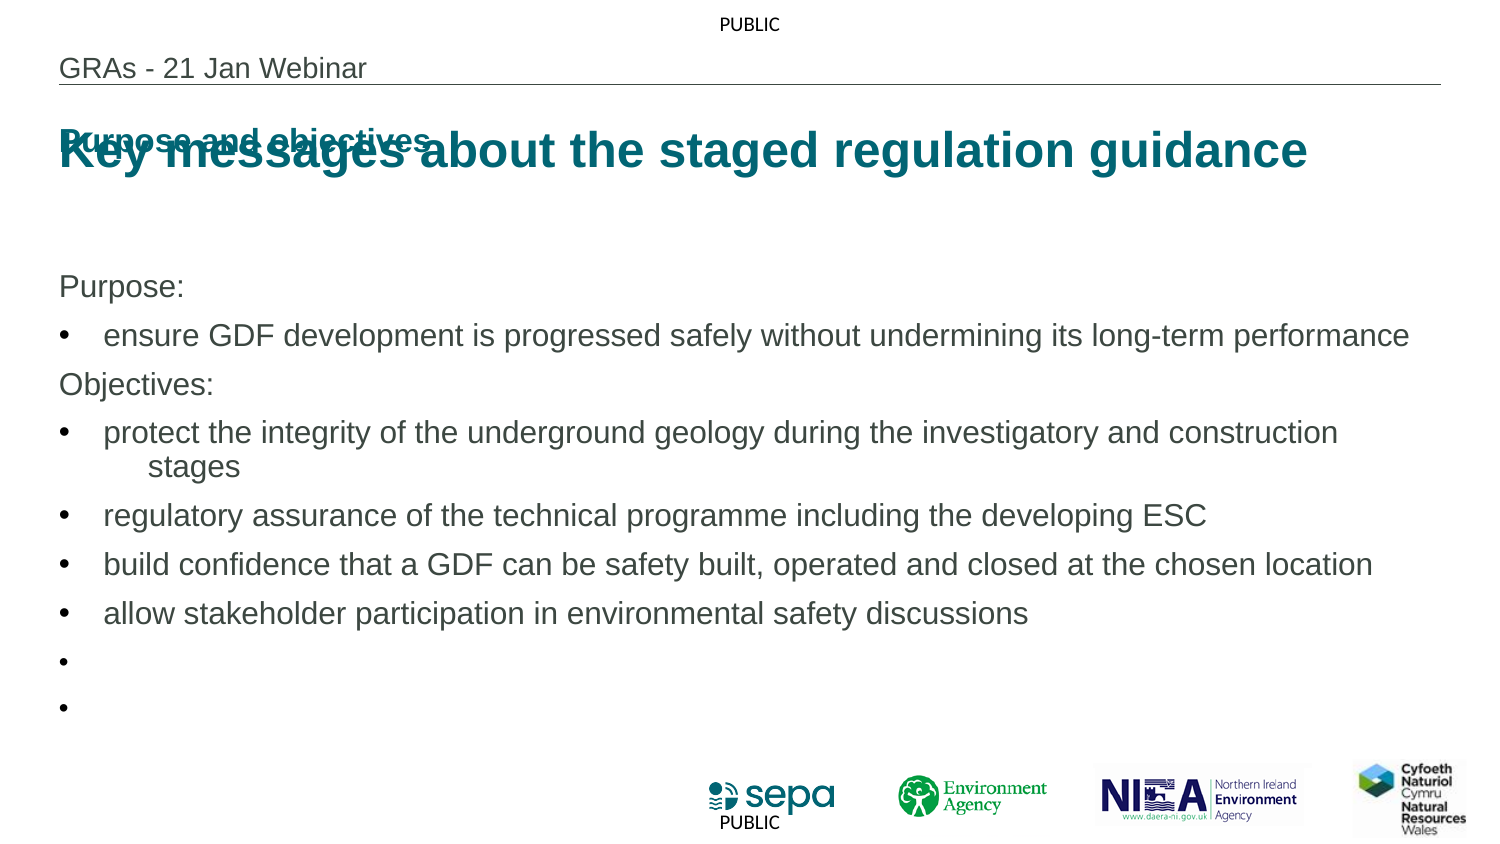

GRAs - 21 Jan Webinar
# Key messages about the staged regulation guidance
Purpose and objectives
Purpose:
ensure GDF development is progressed safely without undermining its long-term performance
Objectives:
protect the integrity of the underground geology during the investigatory and construction stages
regulatory assurance of the technical programme including the developing ESC
build confidence that a GDF can be safety built, operated and closed at the chosen location
allow stakeholder participation in environmental safety discussions